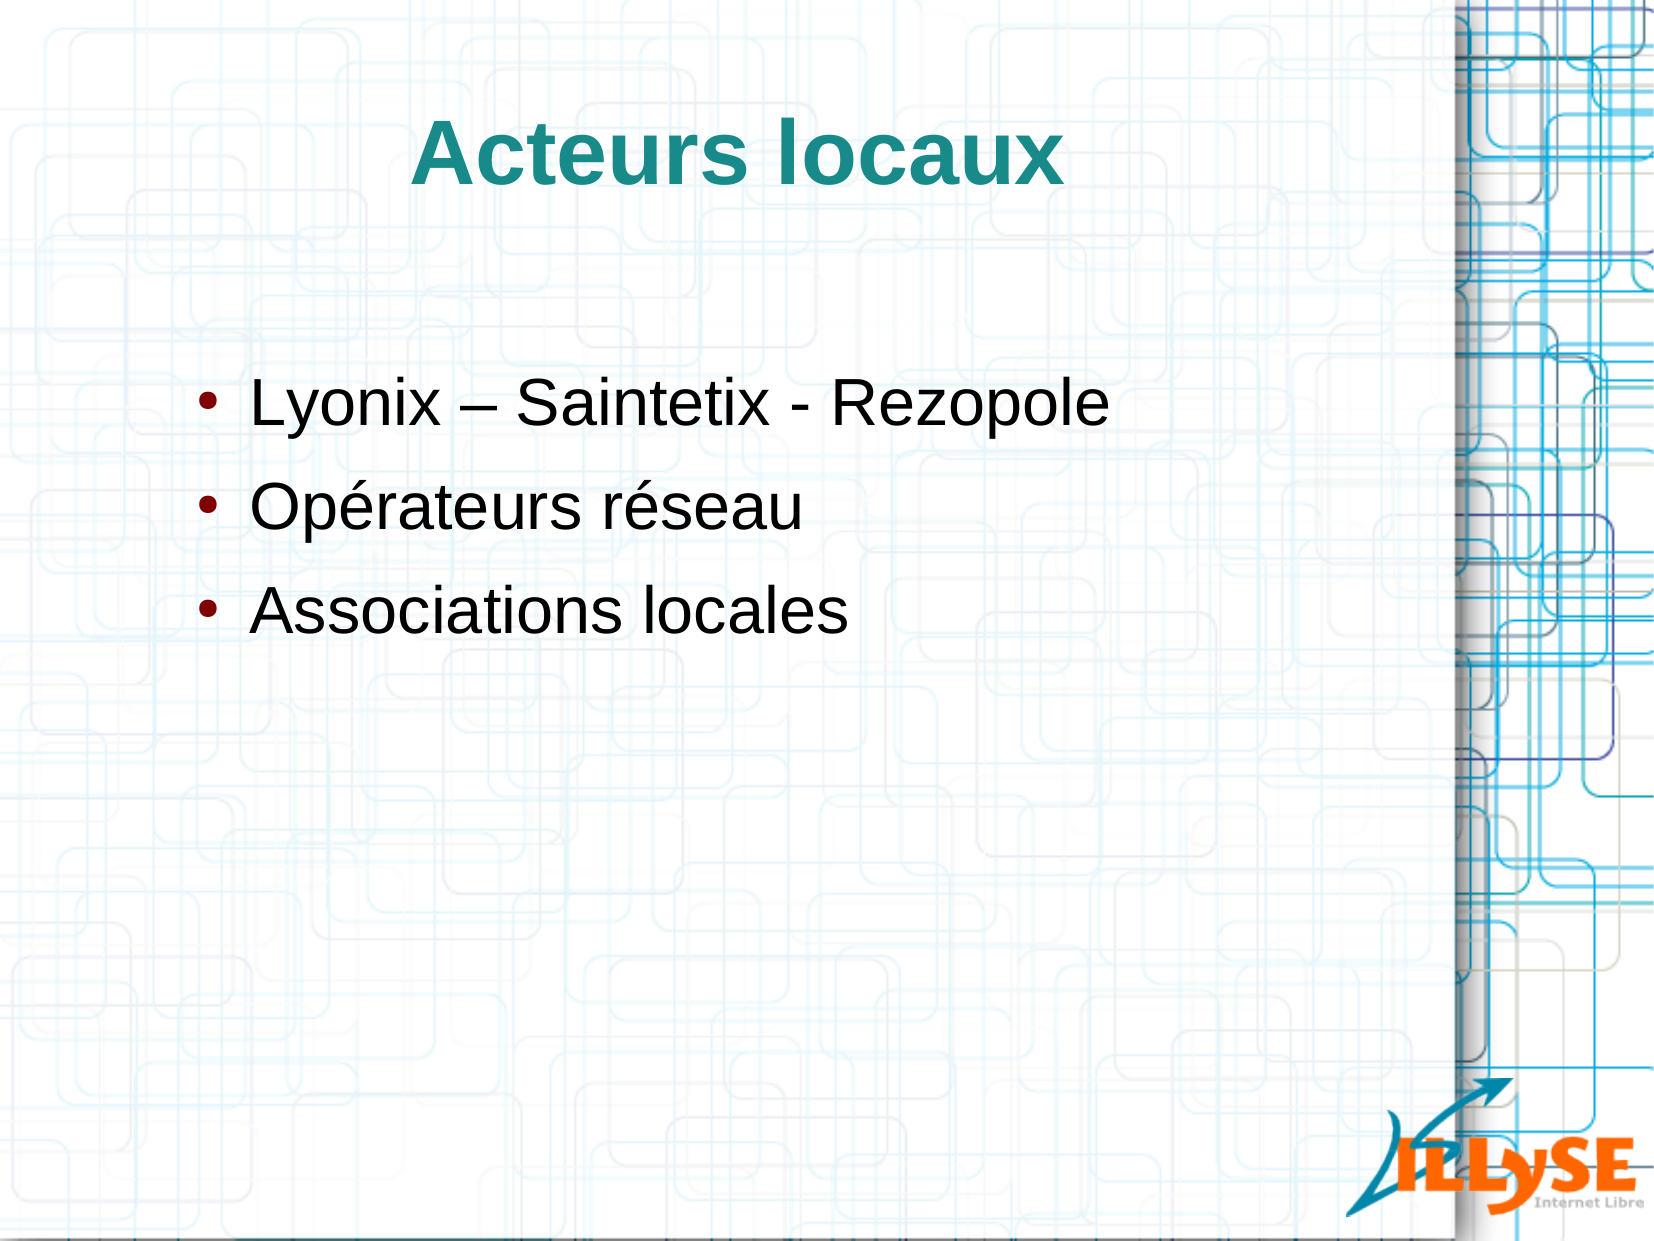

# Acteurs locaux
Lyonix – Saintetix - Rezopole
Opérateurs réseau
Associations locales